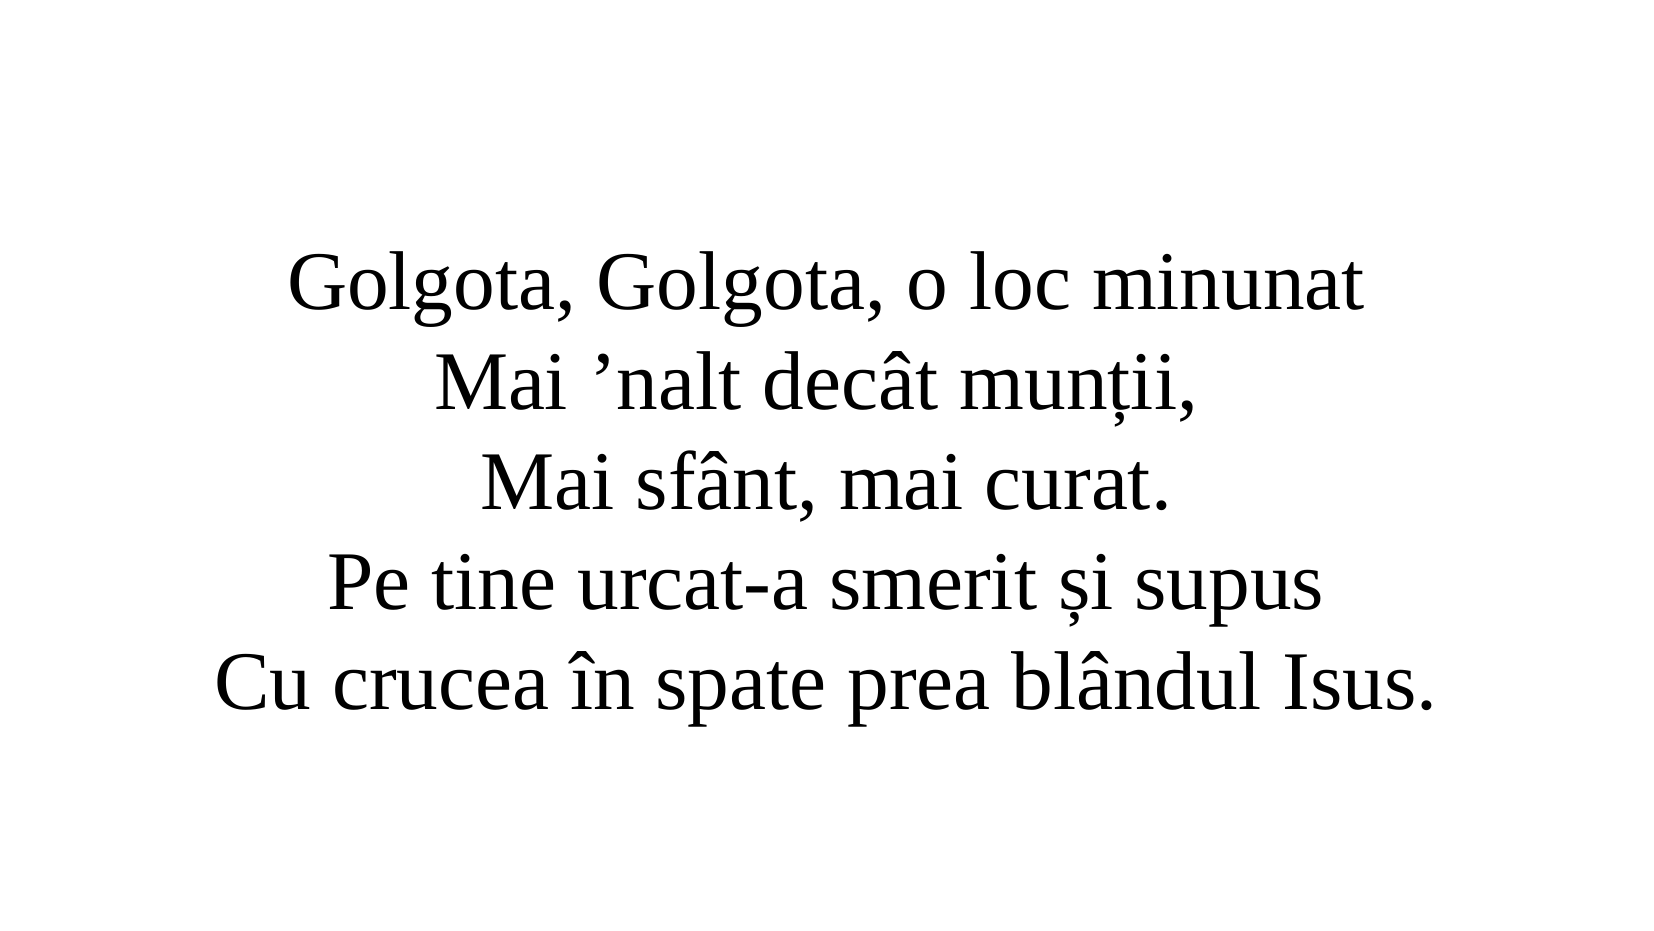

# Golgota, Golgota, o loc minunat
Mai ’nalt decât munții,
Mai sfânt, mai curat.
Pe tine urcat-a smerit și supus
Cu crucea în spate prea blândul Isus.